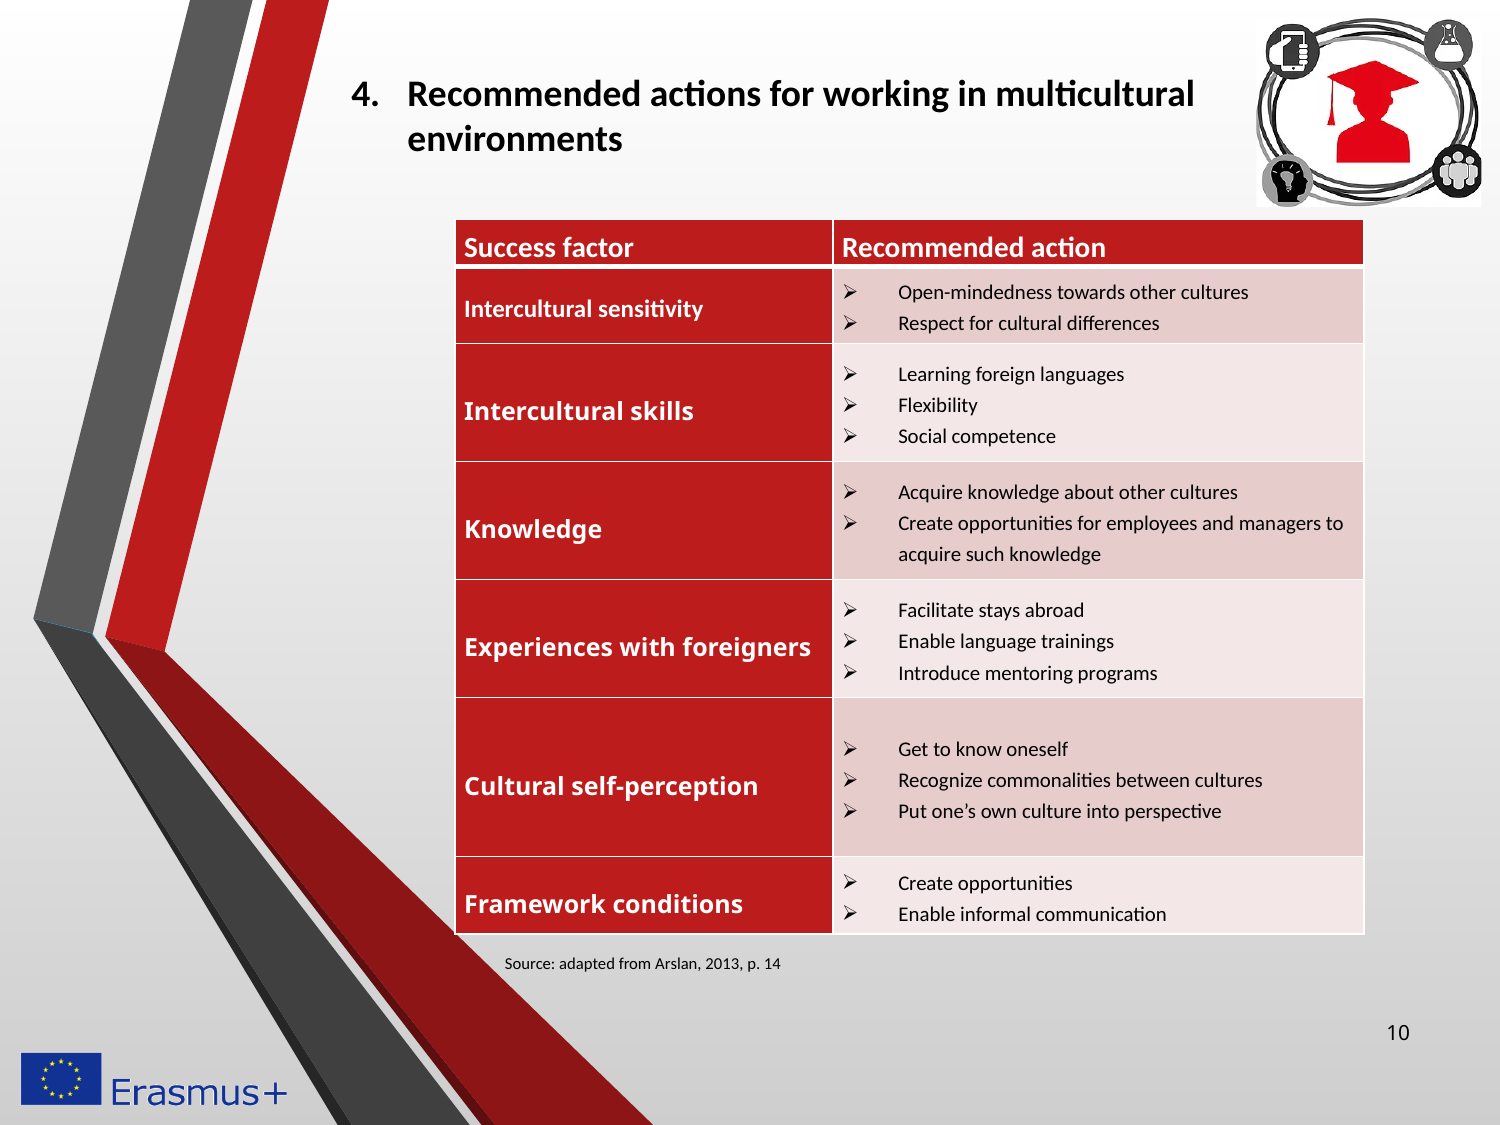

Recommended actions for working in multicultural environments
| Success factor | Recommended action |
| --- | --- |
| Intercultural sensitivity | Open-mindedness towards other cultures Respect for cultural differences |
| Intercultural skills | Learning foreign languages Flexibility Social competence |
| Knowledge | Acquire knowledge about other cultures Create opportunities for employees and managers to acquire such knowledge |
| Experiences with foreigners | Facilitate stays abroad Enable language trainings Introduce mentoring programs |
| Cultural self-perception | Get to know oneself Recognize commonalities between cultures Put one’s own culture into perspective |
| Framework conditions | Create opportunities Enable informal communication |
Source: adapted from Arslan, 2013, p. 14